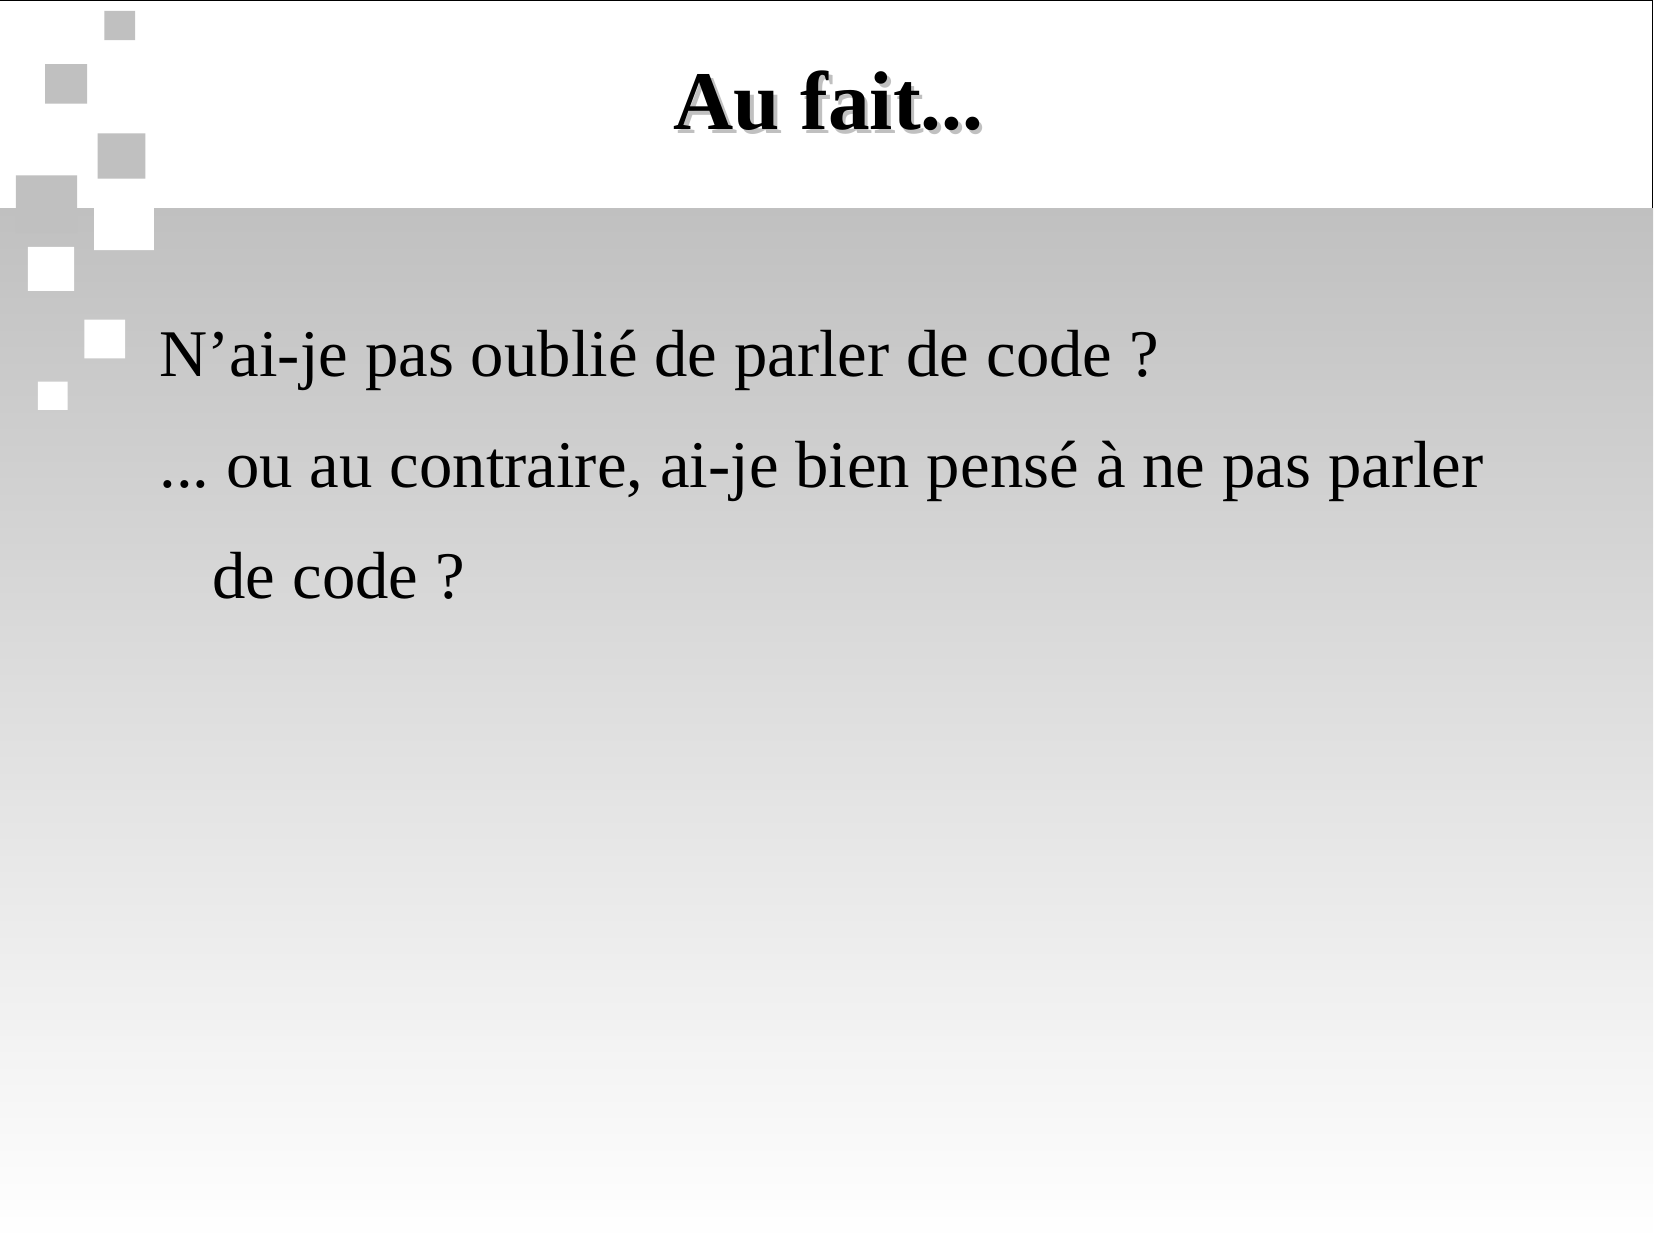

# Au fait...
N’ai-je pas oublié de parler de code ?
... ou au contraire, ai-je bien pensé à ne pas parler de code ?